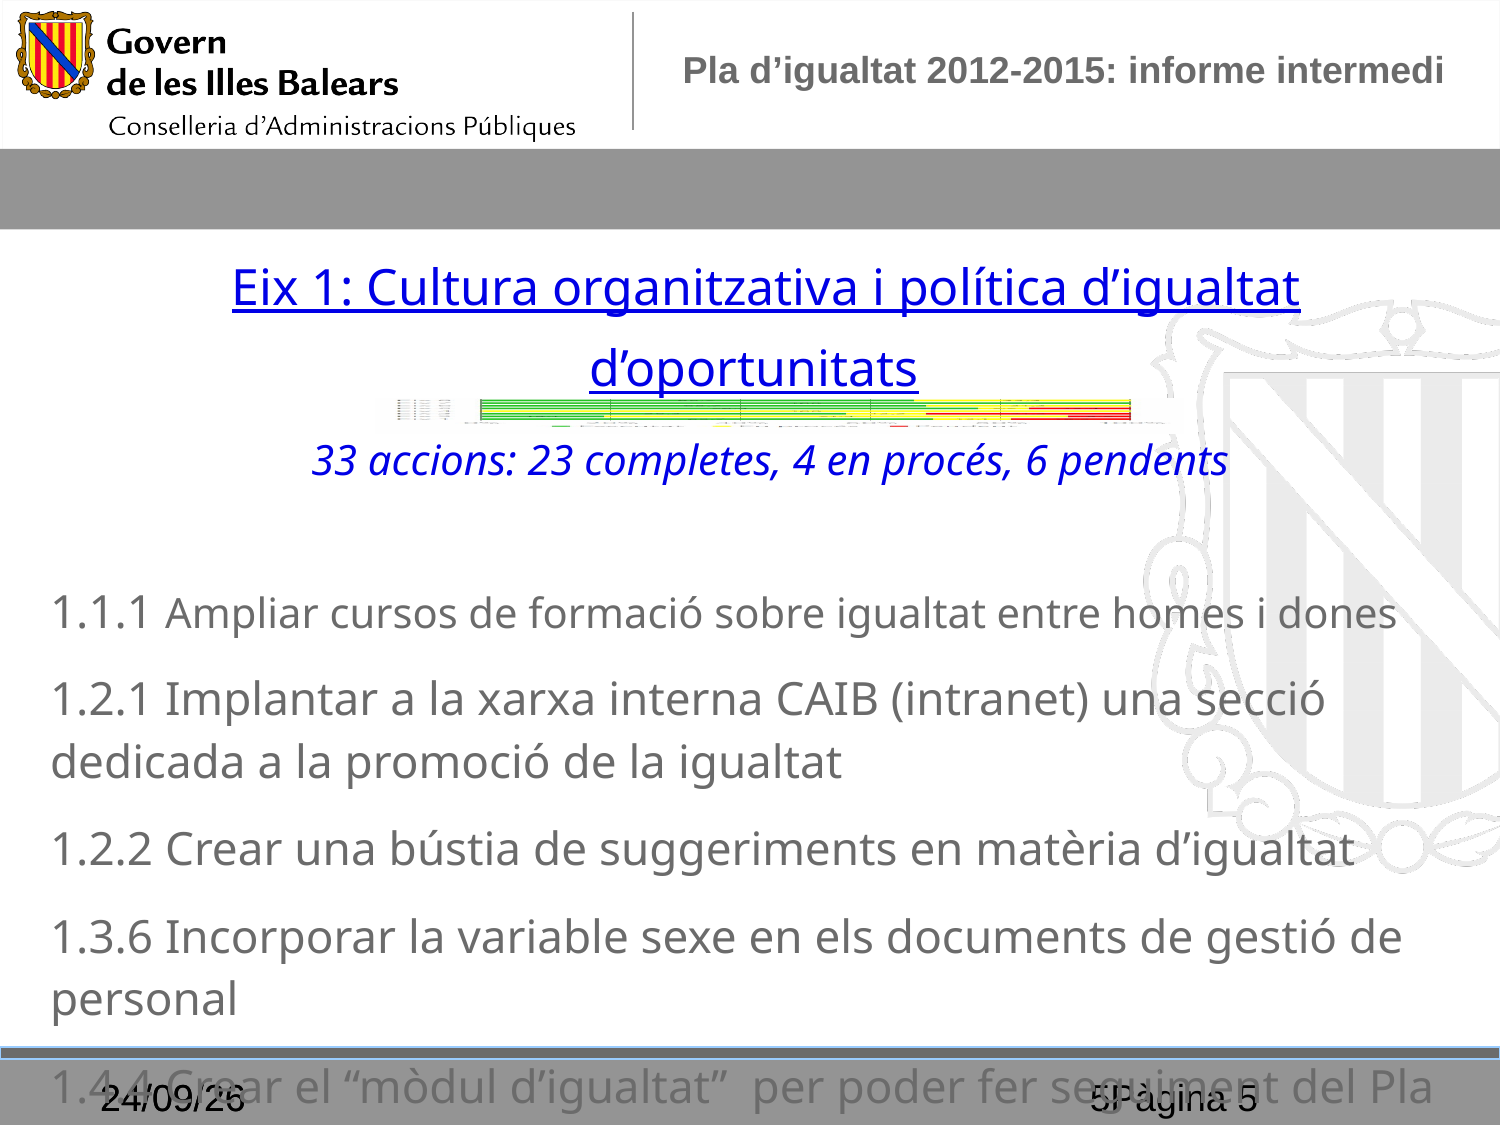

Eix 1: Cultura organitzativa i política d’igualtat d’oportunitats
 33 accions: 23 completes, 4 en procés, 6 pendents
1.1.1 Ampliar cursos de formació sobre igualtat entre homes i dones
1.2.1 Implantar a la xarxa interna CAIB (intranet) una secció dedicada a la promoció de la igualtat
1.2.2 Crear una bústia de suggeriments en matèria d’igualtat
1.3.6 Incorporar la variable sexe en els documents de gestió de personal
1.4.4 Crear el “mòdul d’igualtat” per poder fer seguiment del Pla
# Text editable text editable text editable.
 Pàgina